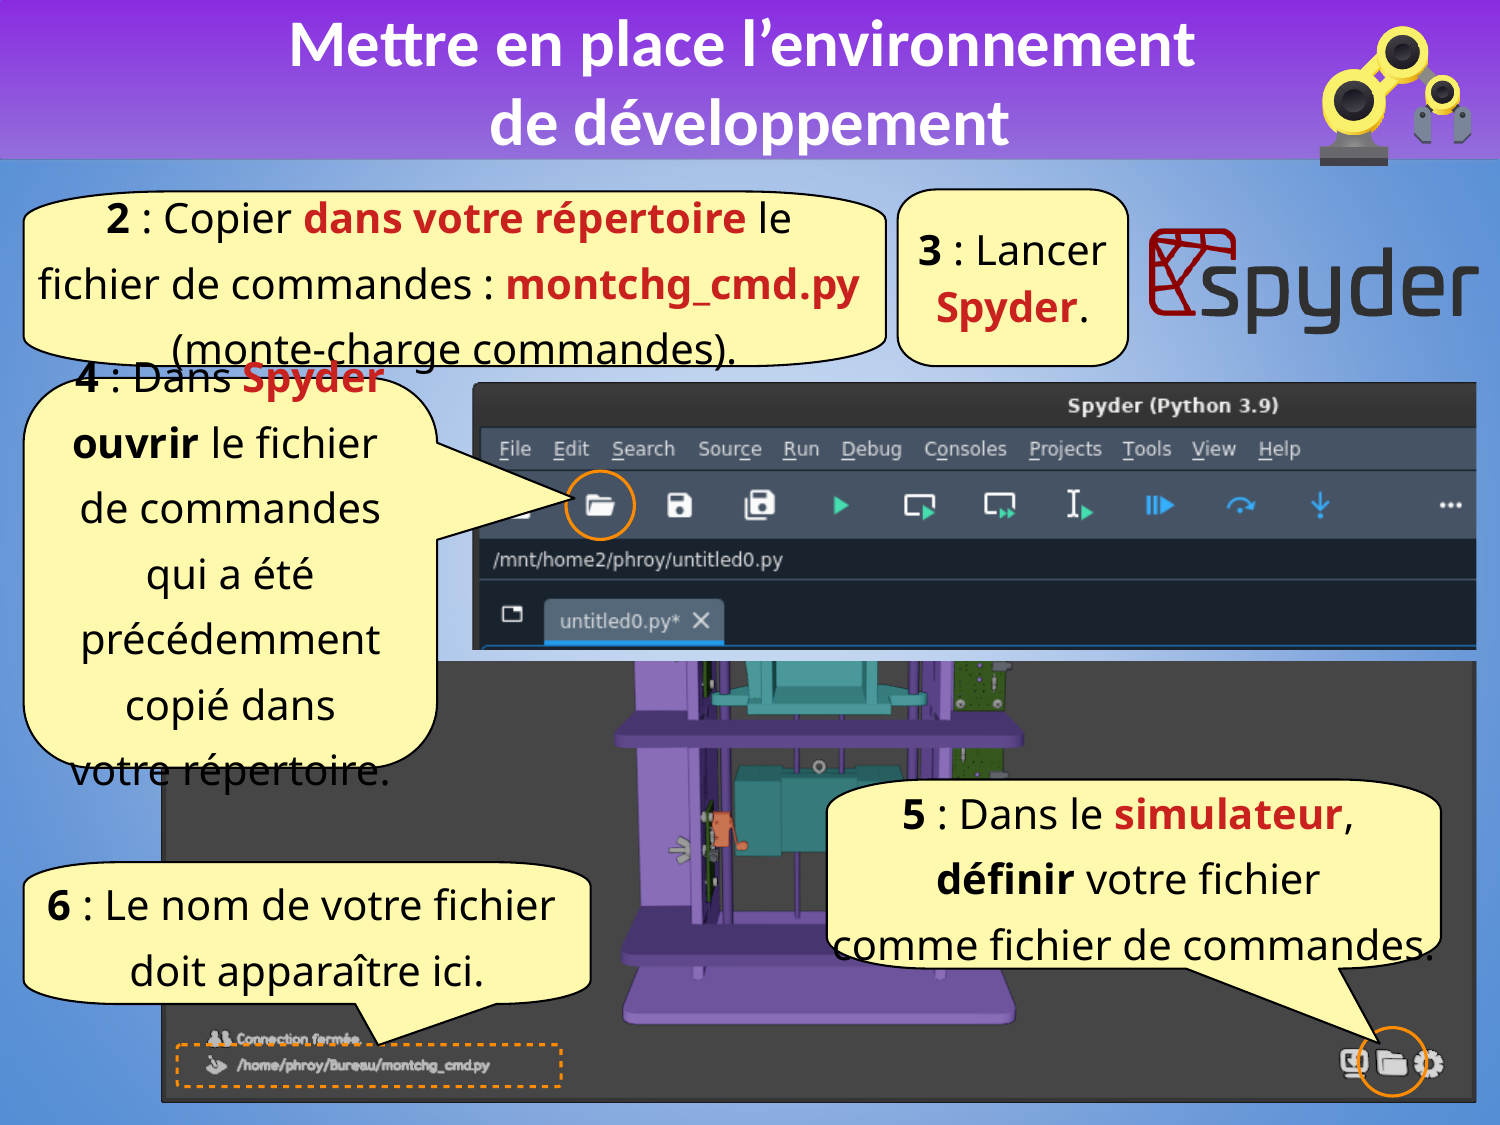

Mettre en place l’environnement
de développement
3 : Lancer
Spyder.
2 : Copier dans votre répertoire le
fichier de commandes : montchg_cmd.py
(monte-charge commandes).
4 : Dans Spyder
ouvrir le fichier
de commandes
qui a été
précédemment
 copié dans
votre répertoire.
5 : Dans le simulateur,
définir votre fichier
comme fichier de commandes.
6 : Le nom de votre fichier
doit apparaître ici.